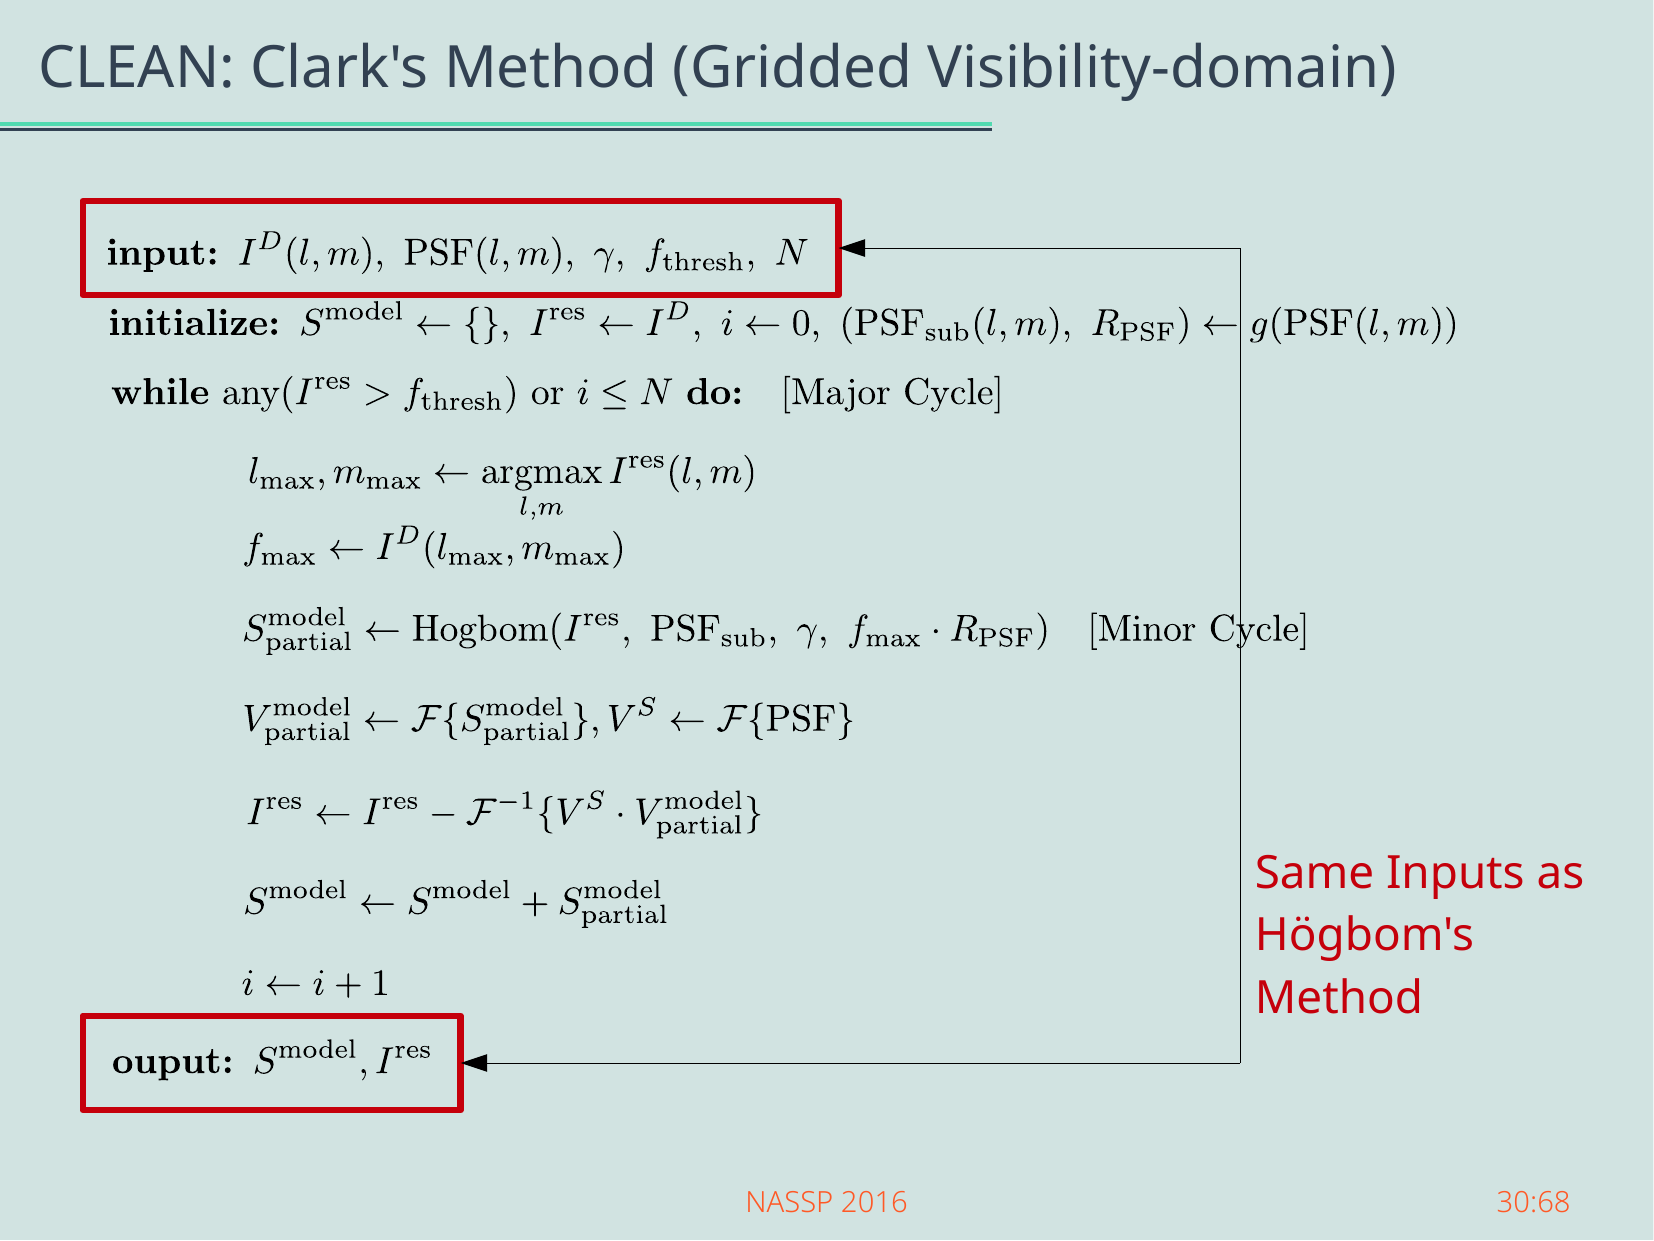

CLEAN: Clark's Method (Gridded Visibility-domain)
Same Inputs as Högbom's Method
NASSP 2016
30